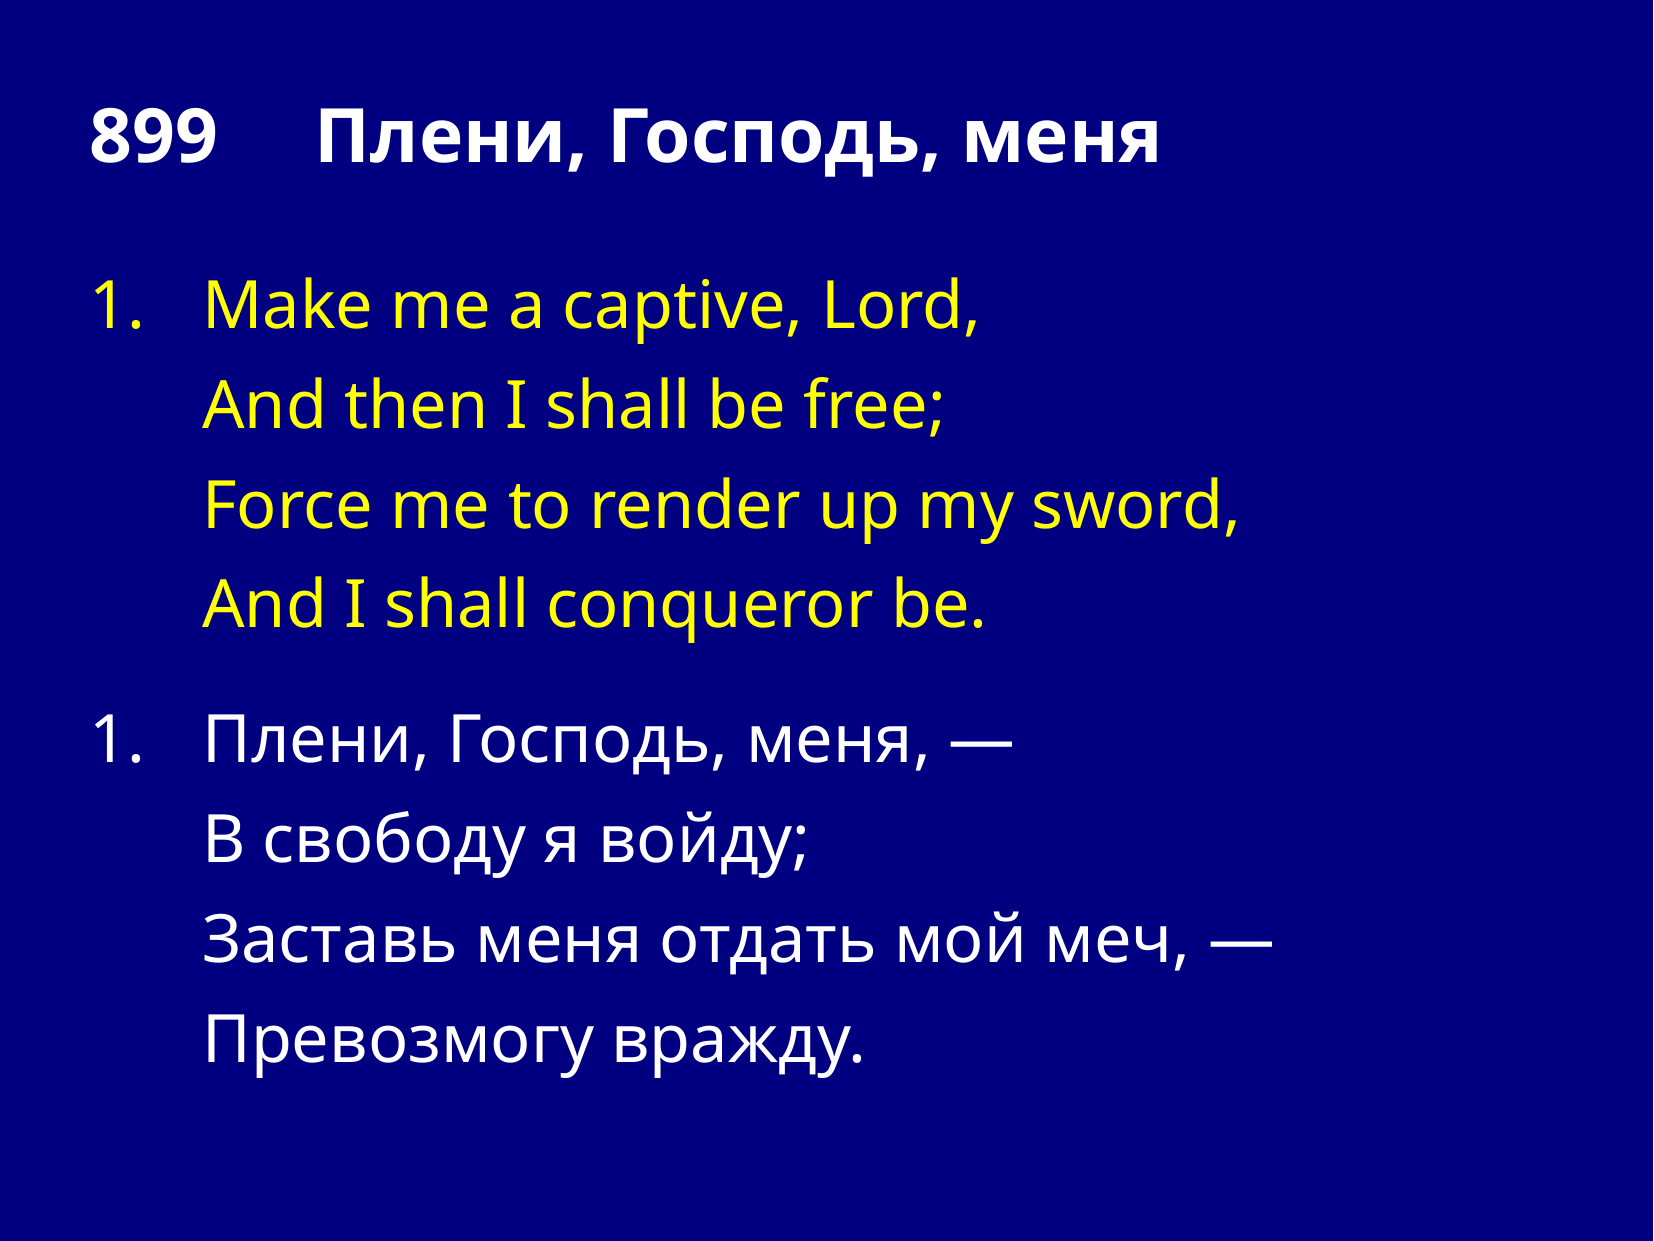

899	Плени, Господь, меня
1.	Make me a captive, Lord,
	And then I shall be free;
	Force me to render up my sword,
	And I shall conqueror be.
1.	Плени, Господь, меня, —
	В свободу я войду;
	Заставь меня отдать мой меч, —
	Превозмогу вражду.